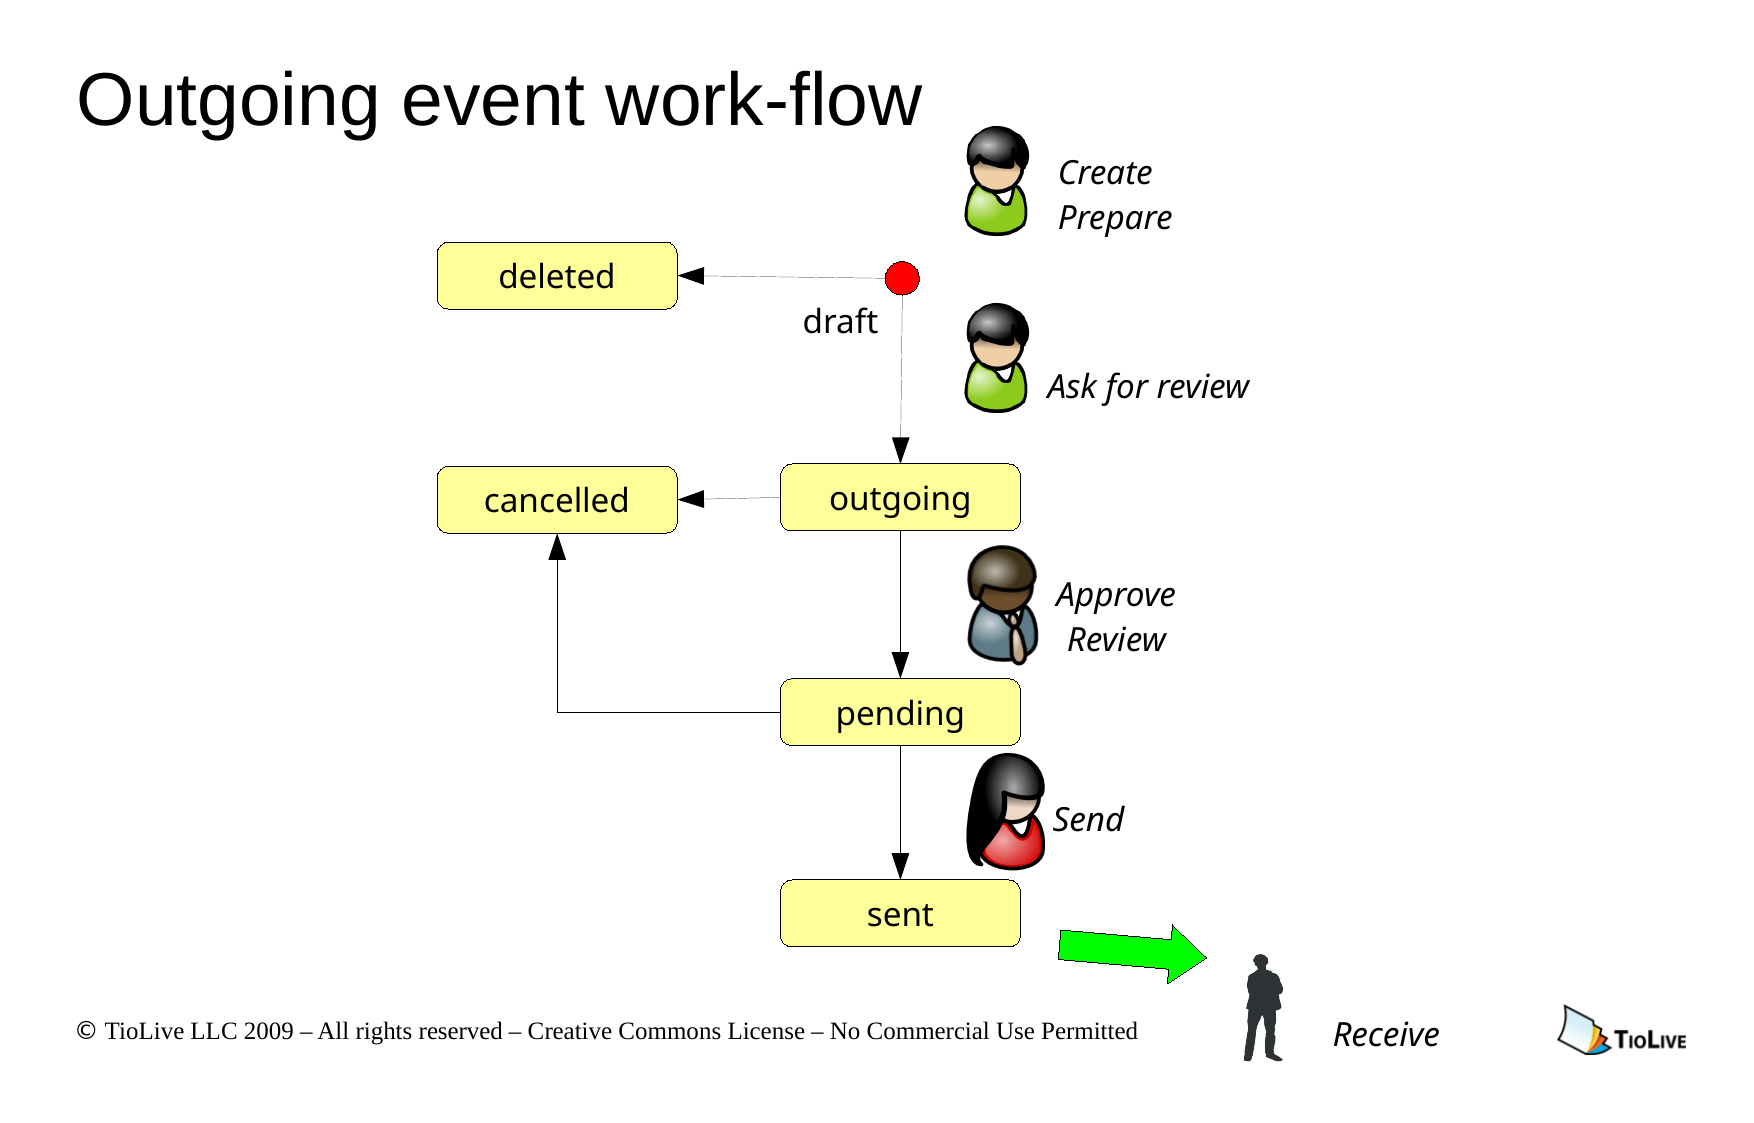

# Outgoing event work-flow
Create
Prepare
deleted
draft
Ask for review
outgoing
cancelled
Approve Review
pending
Send
sent
Receive